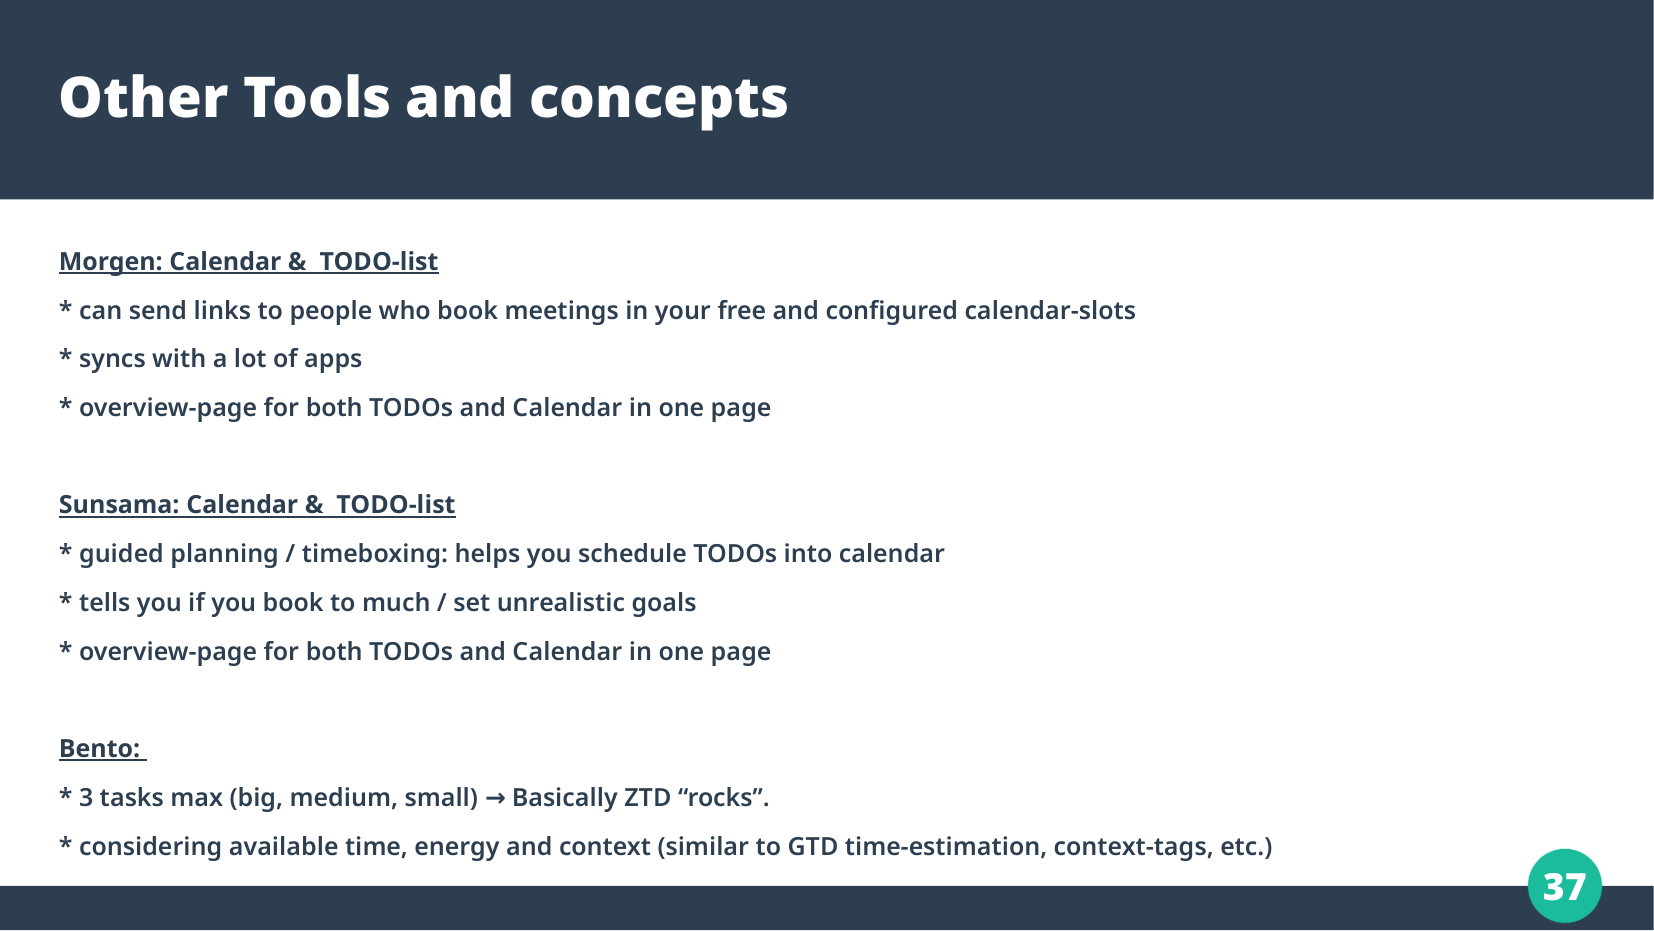

# Other Tools and concepts
Morgen: Calendar & TODO-list
* can send links to people who book meetings in your free and configured calendar-slots
* syncs with a lot of apps
* overview-page for both TODOs and Calendar in one page
Sunsama: Calendar & TODO-list
* guided planning / timeboxing: helps you schedule TODOs into calendar
* tells you if you book to much / set unrealistic goals
* overview-page for both TODOs and Calendar in one page
Bento:
* 3 tasks max (big, medium, small) → Basically ZTD “rocks”.
* considering available time, energy and context (similar to GTD time-estimation, context-tags, etc.)